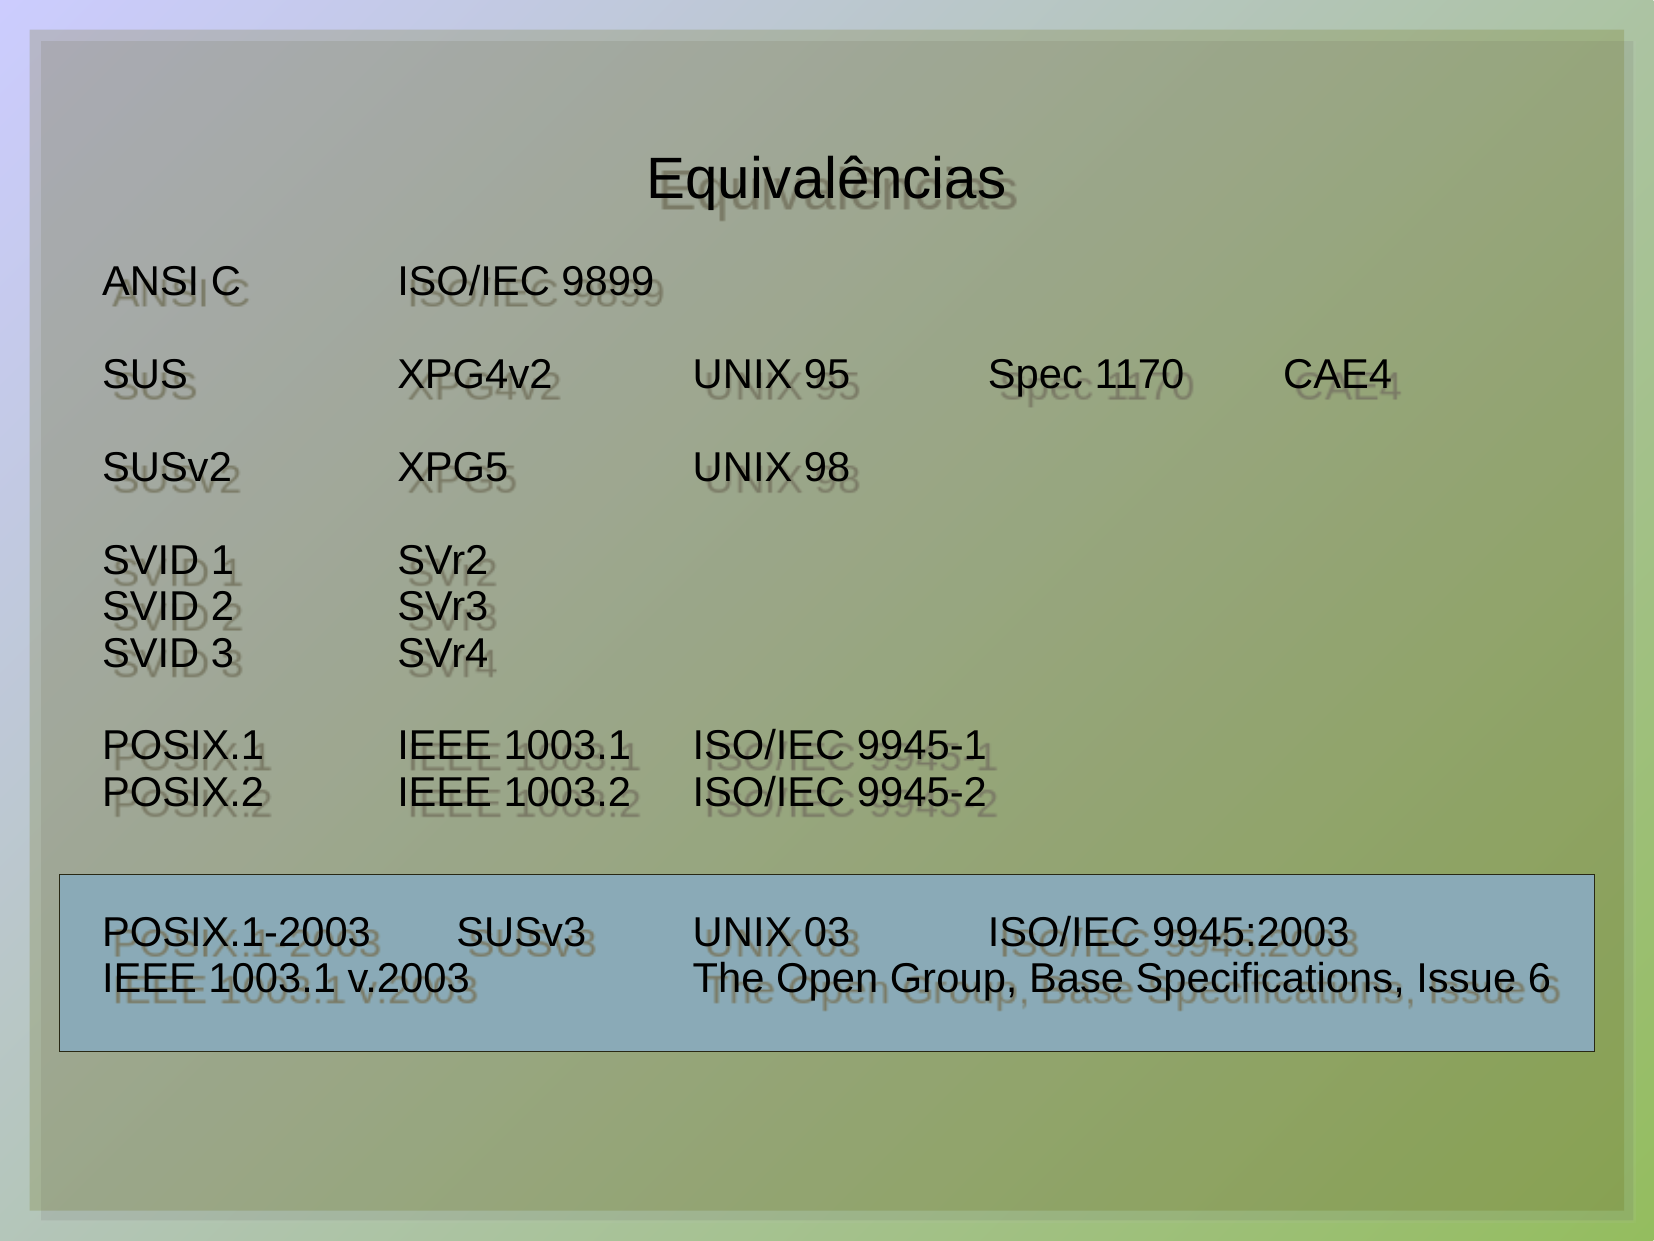

Equivalências
ANSI C	ISO/IEC 9899
SUS	XPG4v2	UNIX 95	Spec 1170	CAE4
SUSv2	XPG5	UNIX 98
SVID 1	SVr2
SVID 2	SVr3
SVID 3	SVr4
POSIX.1	IEEE 1003.1	ISO/IEC 9945-1
POSIX.2	IEEE 1003.2	ISO/IEC 9945-2
POSIX.1-2003	SUSv3	UNIX 03	ISO/IEC 9945:2003
IEEE 1003.1 v.2003	The Open Group, Base Specifications, Issue 6